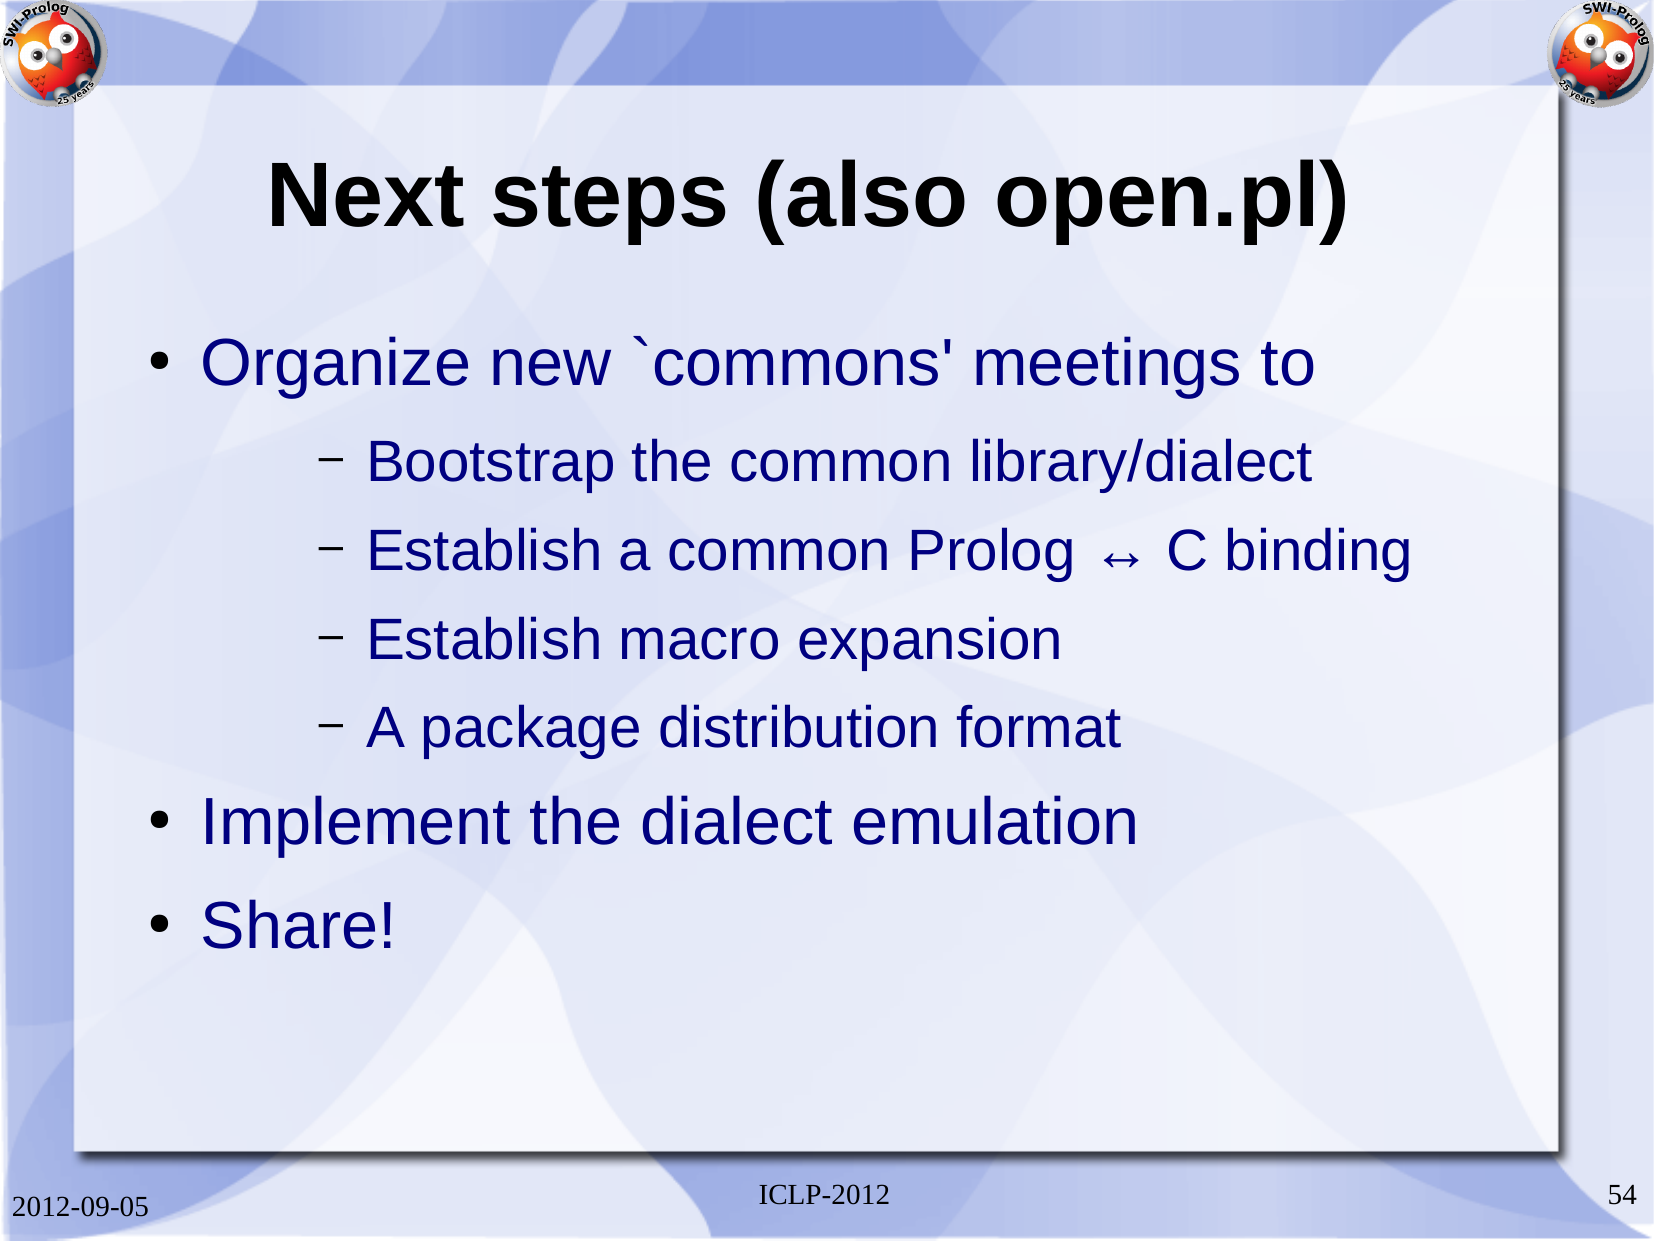

# Next steps (also open.pl)
Organize new `commons' meetings to
Bootstrap the common library/dialect
Establish a common Prolog ↔ C binding
Establish macro expansion
A package distribution format
Implement the dialect emulation
Share!
ICLP-2012
54
2012-09-05